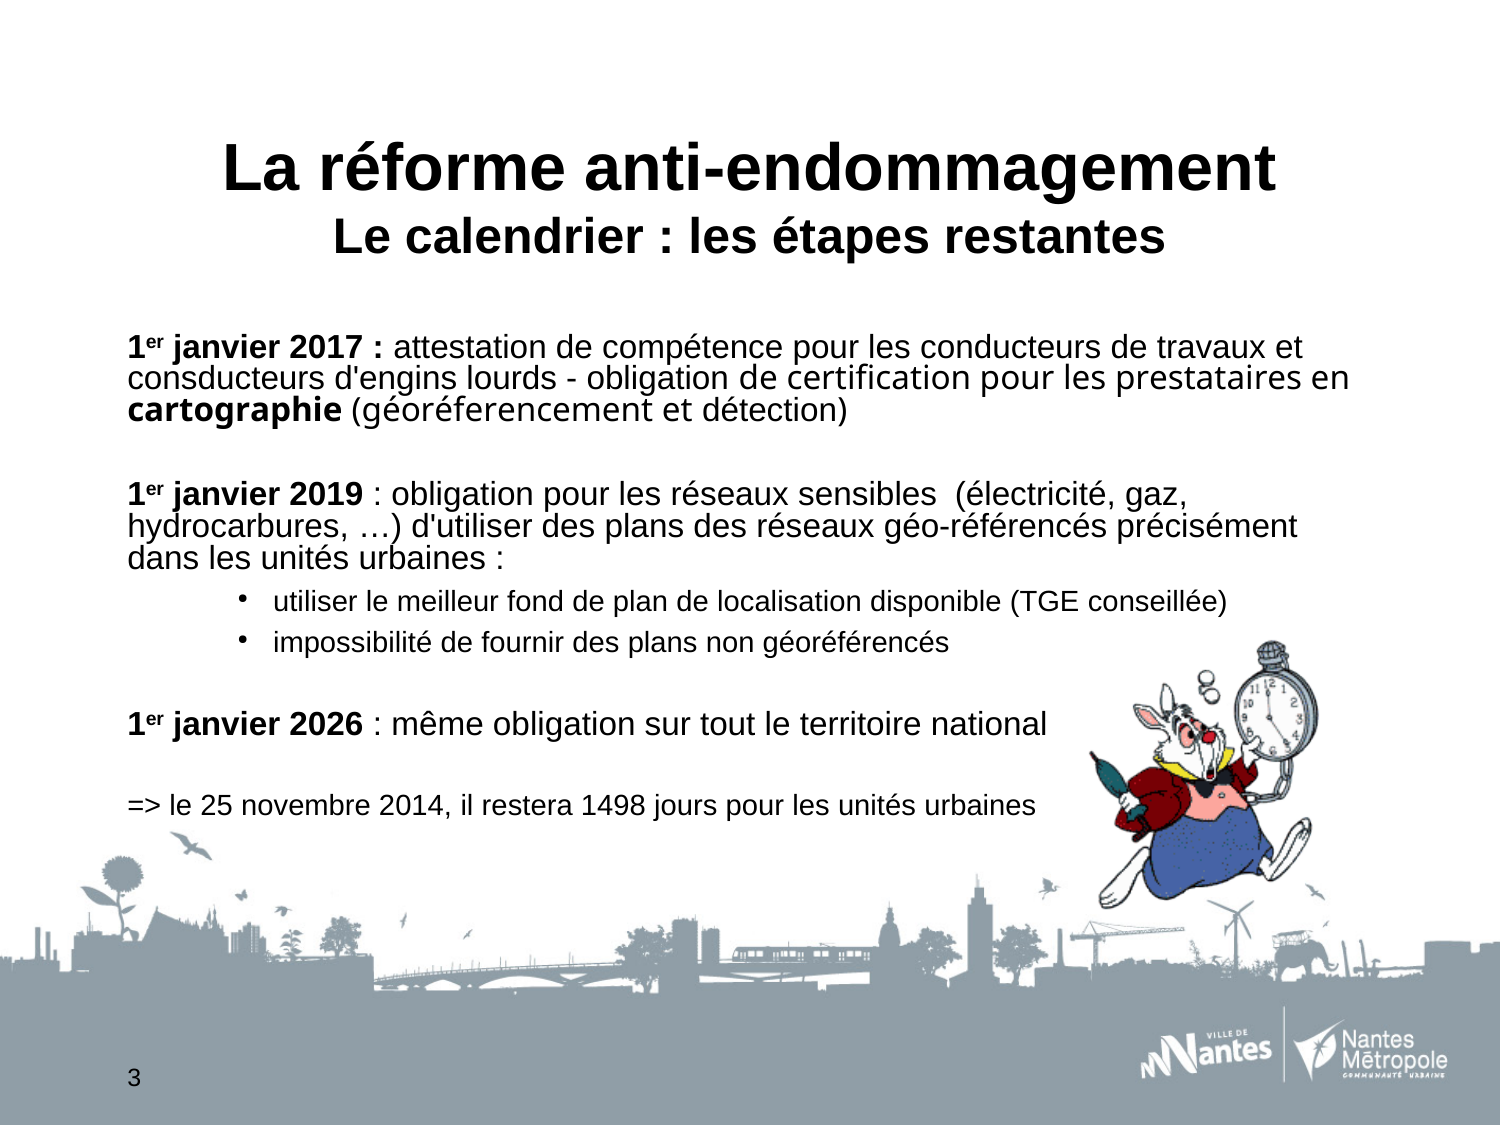

# La réforme anti-endommagement Le calendrier : les étapes restantes
1er janvier 2017 : attestation de compétence pour les conducteurs de travaux et consducteurs d'engins lourds - obligation de certification pour les prestataires en cartographie (géoréferencement et détection)
1er janvier 2019 : obligation pour les réseaux sensibles (électricité, gaz, hydrocarbures, …) d'utiliser des plans des réseaux géo-référencés précisément dans les unités urbaines :
utiliser le meilleur fond de plan de localisation disponible (TGE conseillée)
impossibilité de fournir des plans non géoréférencés
1er janvier 2026 : même obligation sur tout le territoire national
=> le 25 novembre 2014, il restera 1498 jours pour les unités urbaines
3